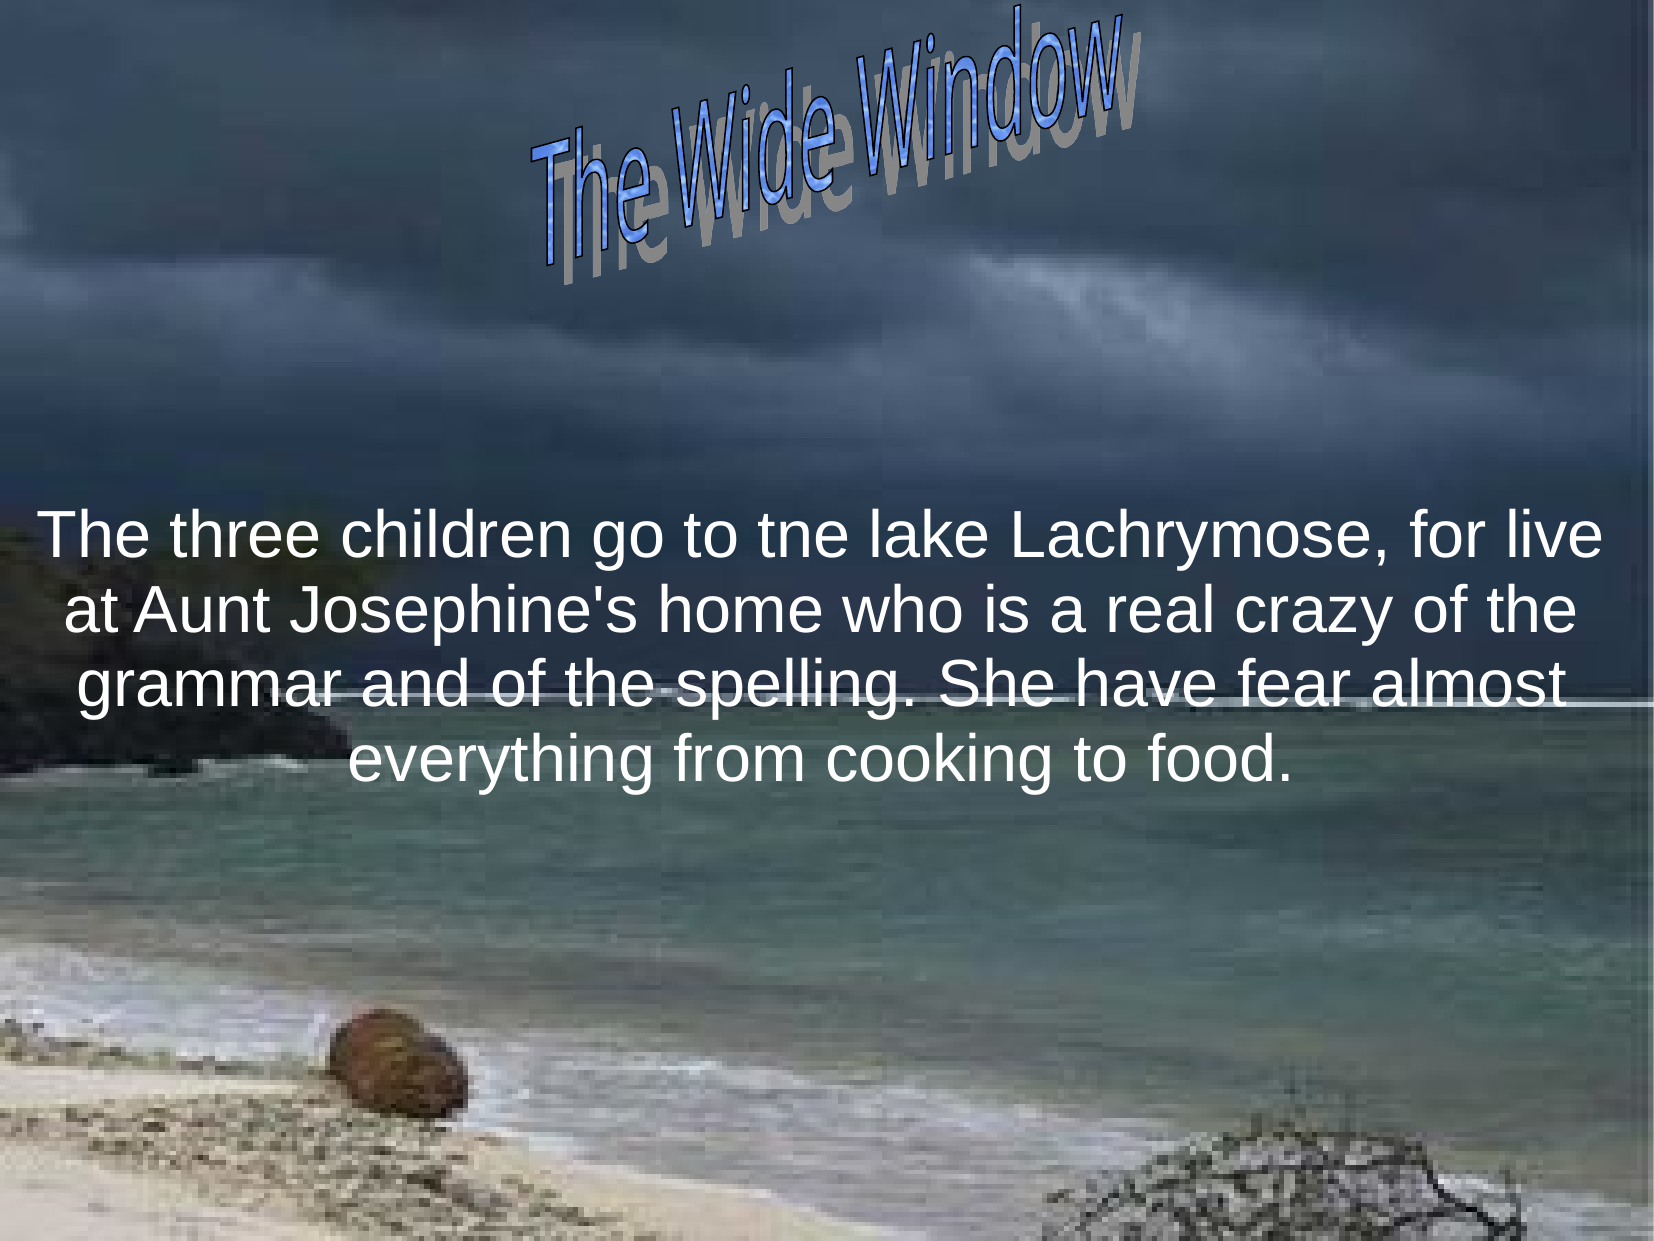

The Wide Window
#
The three children go to tne lake Lachrymose, for live at Aunt Josephine's home who is a real crazy of the grammar and of the spelling. She have fear almost everything from cooking to food.